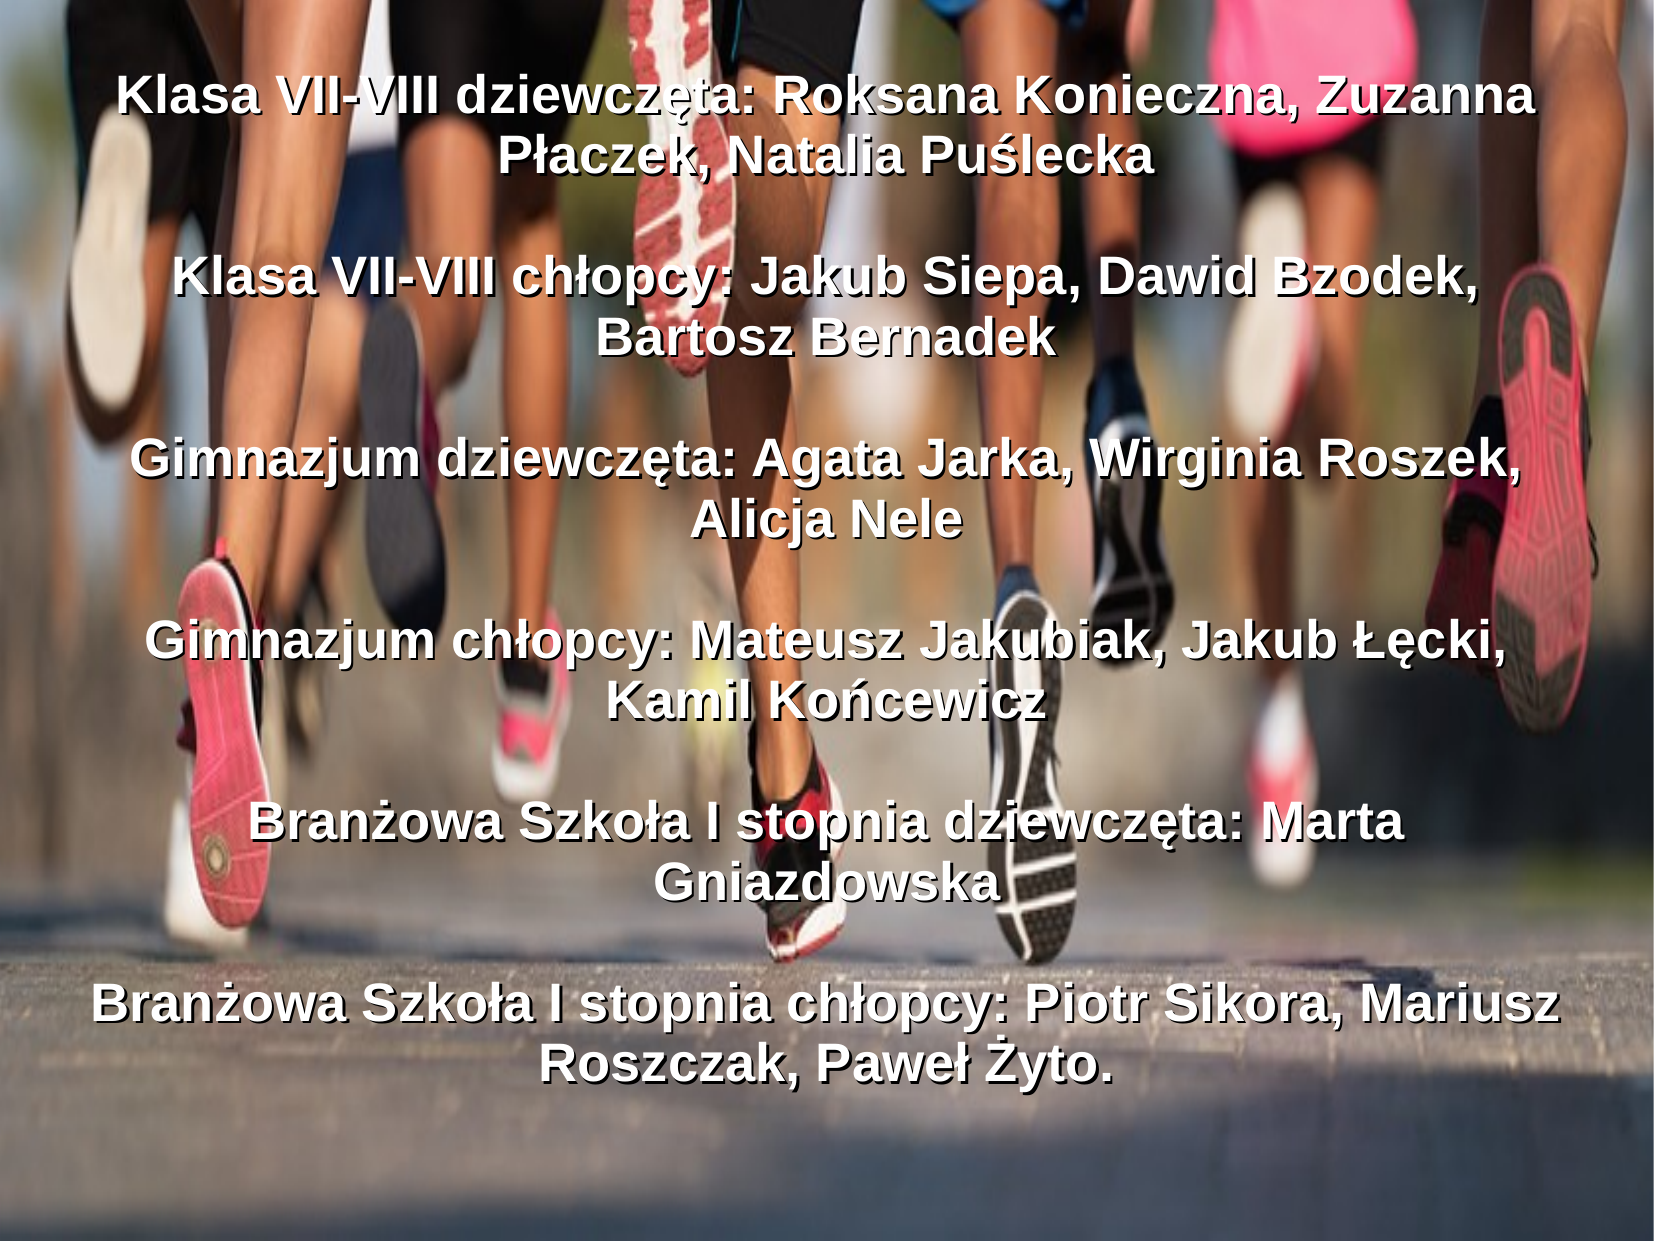

# Klasa VII-VIII dziewczęta: Roksana Konieczna, Zuzanna Płaczek, Natalia Puślecka
Klasa VII-VIII chłopcy: Jakub Siepa, Dawid Bzodek, Bartosz Bernadek
Gimnazjum dziewczęta: Agata Jarka, Wirginia Roszek, Alicja Nele
Gimnazjum chłopcy: Mateusz Jakubiak, Jakub Łęcki, Kamil Końcewicz
Branżowa Szkoła I stopnia dziewczęta: Marta Gniazdowska
Branżowa Szkoła I stopnia chłopcy: Piotr Sikora, Mariusz Roszczak, Paweł Żyto.